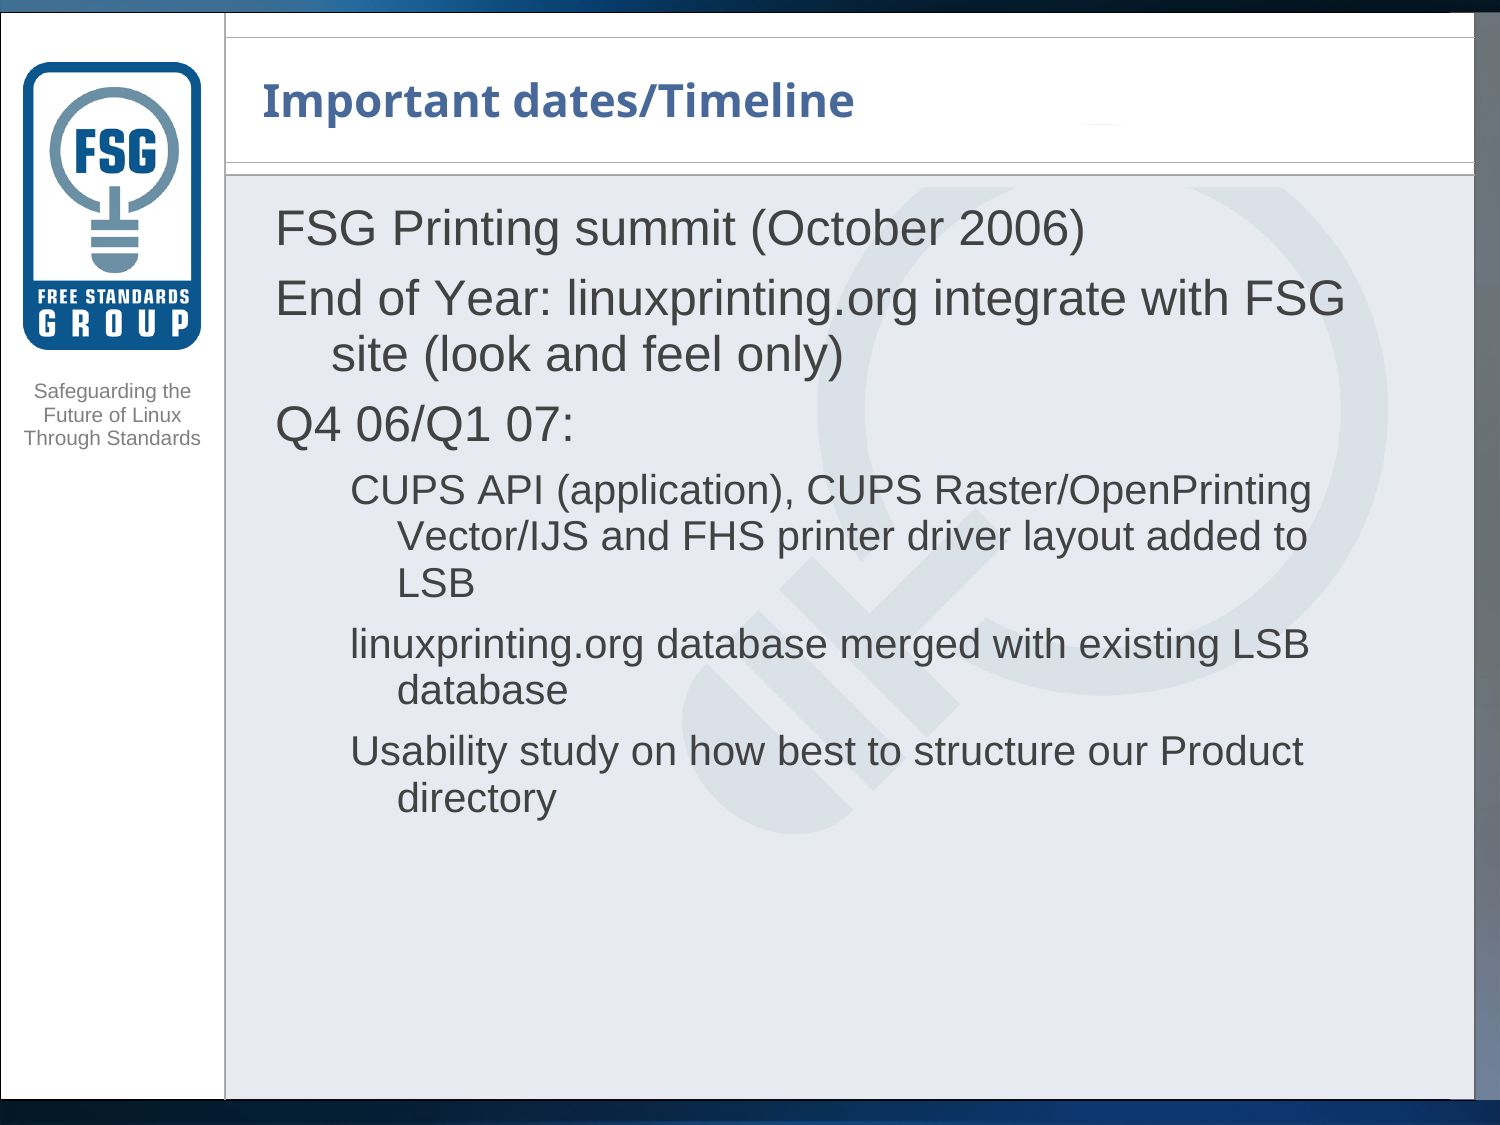

# Important dates/Timeline
FSG Printing summit (October 2006)
End of Year: linuxprinting.org integrate with FSG site (look and feel only)
Q4 06/Q1 07:
CUPS API (application), CUPS Raster/OpenPrinting Vector/IJS and FHS printer driver layout added to LSB
linuxprinting.org database merged with existing LSB database
Usability study on how best to structure our Product directory